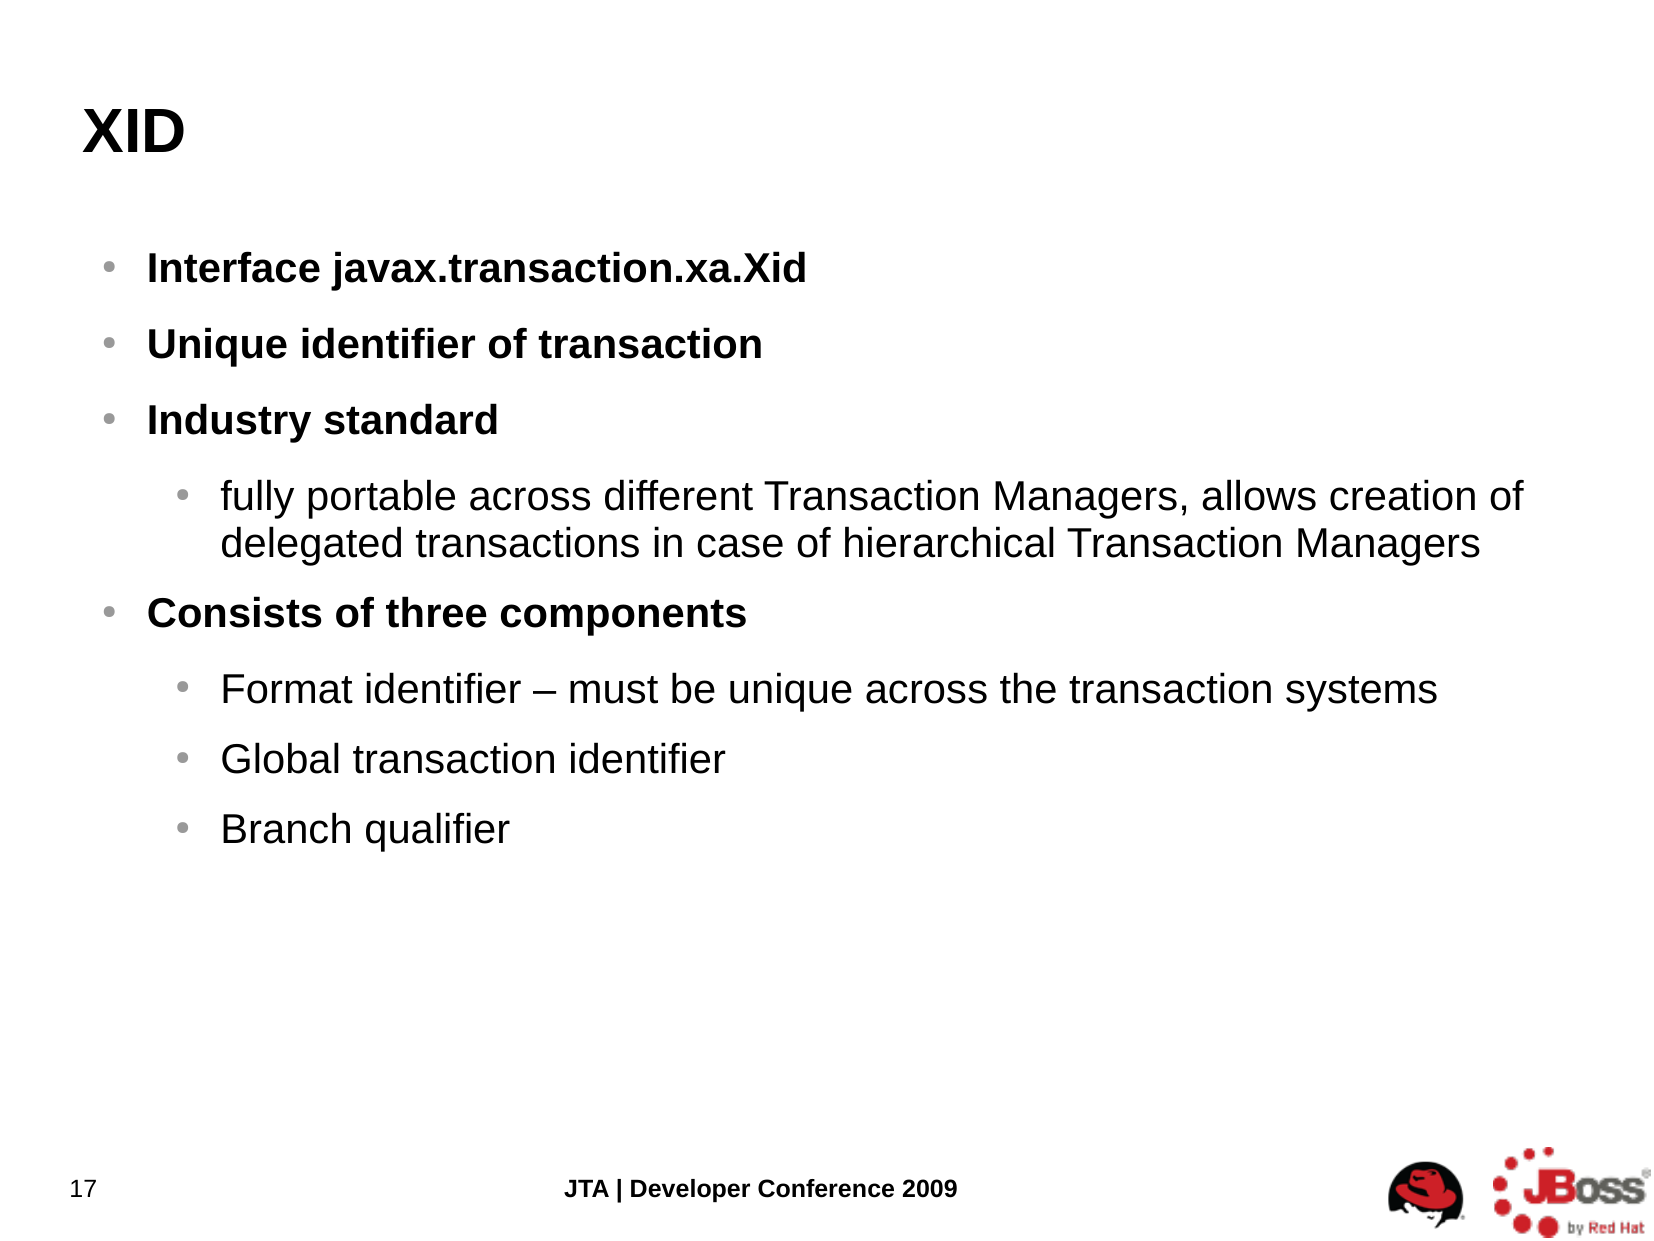

# XID
Interface javax.transaction.xa.Xid
Unique identifier of transaction
Industry standard
fully portable across different Transaction Managers, allows creation of delegated transactions in case of hierarchical Transaction Managers
Consists of three components
Format identifier – must be unique across the transaction systems
Global transaction identifier
Branch qualifier